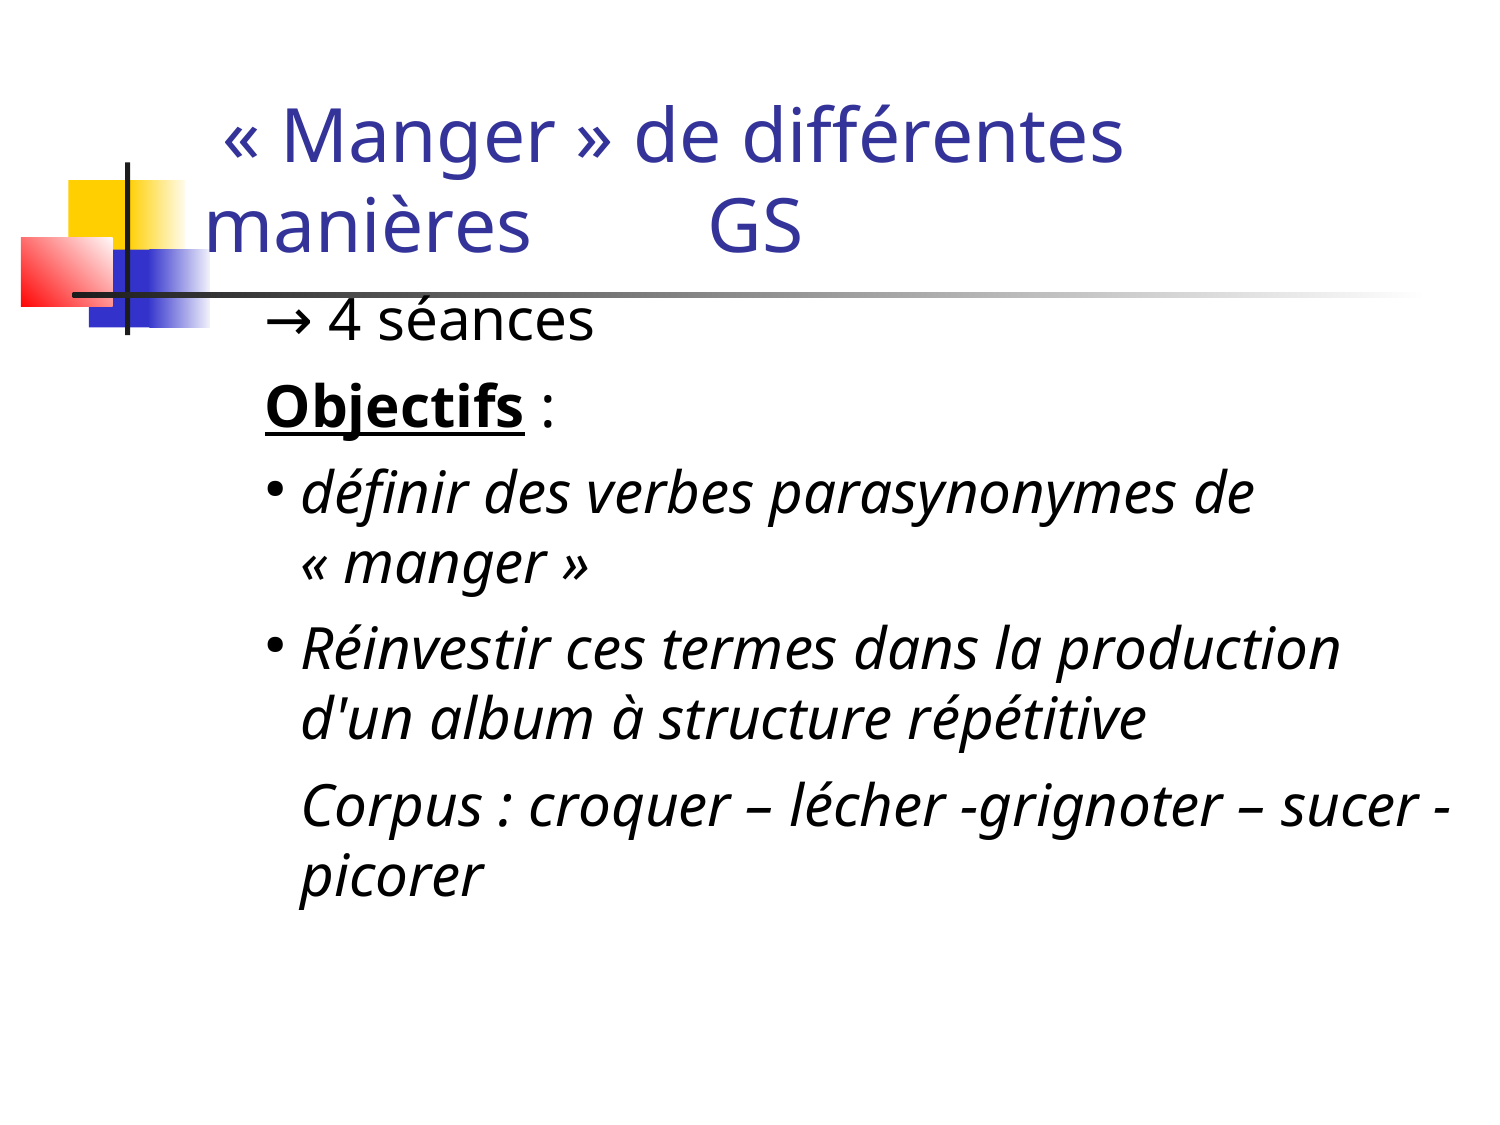

# « Manger » de différentes manières GS
→ 4 séances
Objectifs :
définir des verbes parasynonymes de « manger »
Réinvestir ces termes dans la production d'un album à structure répétitive
Corpus : croquer – lécher -grignoter – sucer - picorer